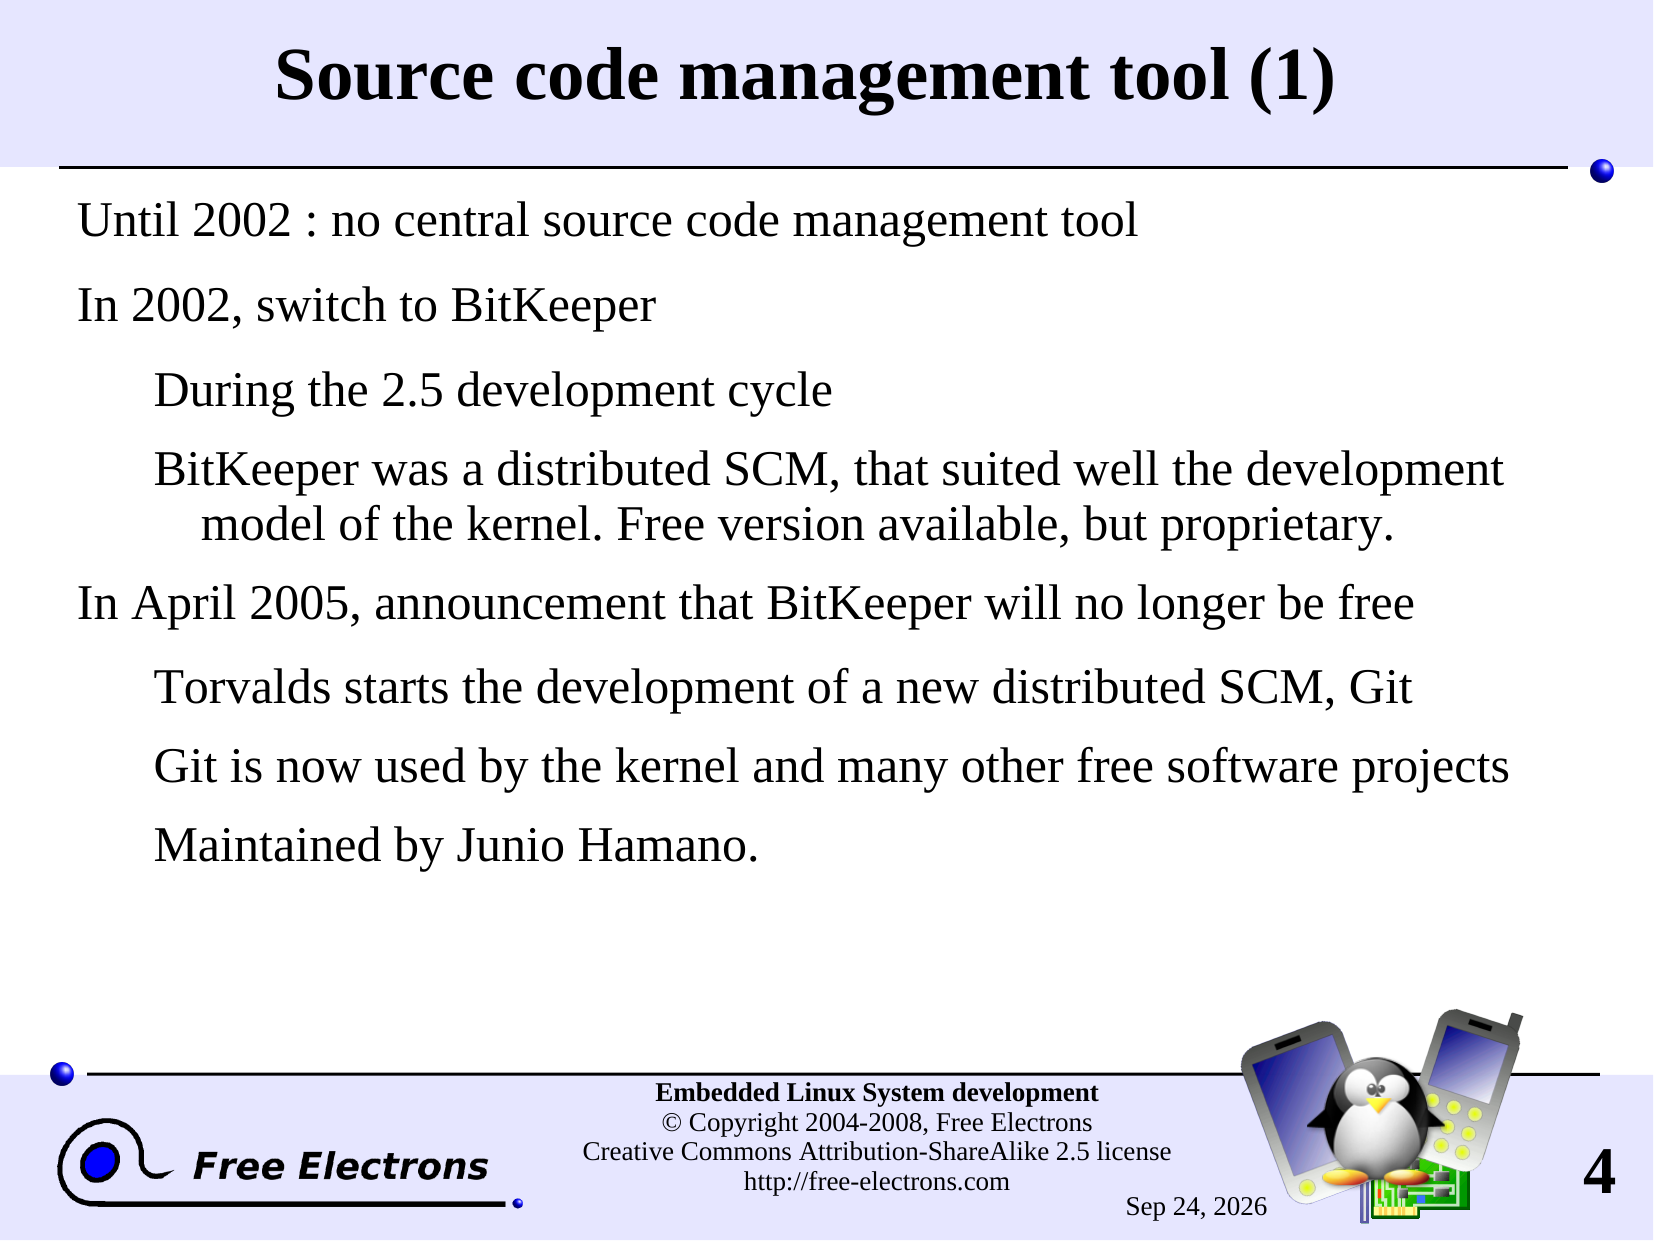

# Source code management tool (1)
Until 2002 : no central source code management tool
In 2002, switch to BitKeeper
During the 2.5 development cycle
BitKeeper was a distributed SCM, that suited well the development model of the kernel. Free version available, but proprietary.
In April 2005, announcement that BitKeeper will no longer be free
Torvalds starts the development of a new distributed SCM, Git
Git is now used by the kernel and many other free software projects
Maintained by Junio Hamano.